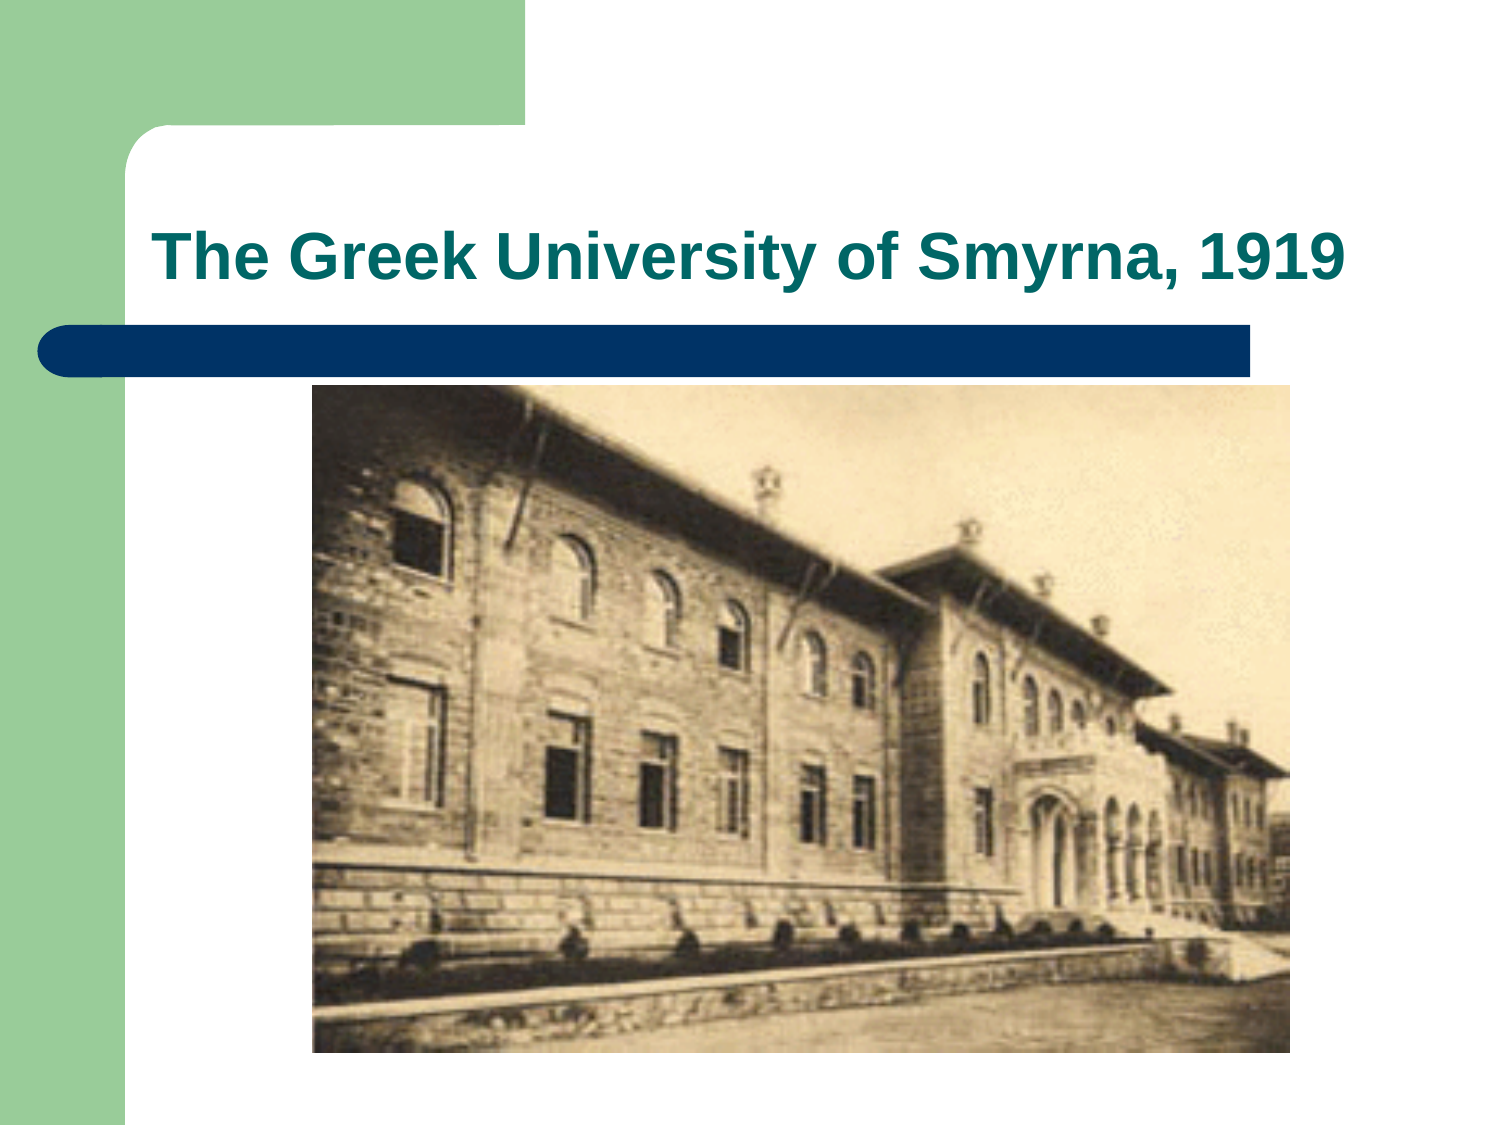

# The Greek University of Smyrna, 1919